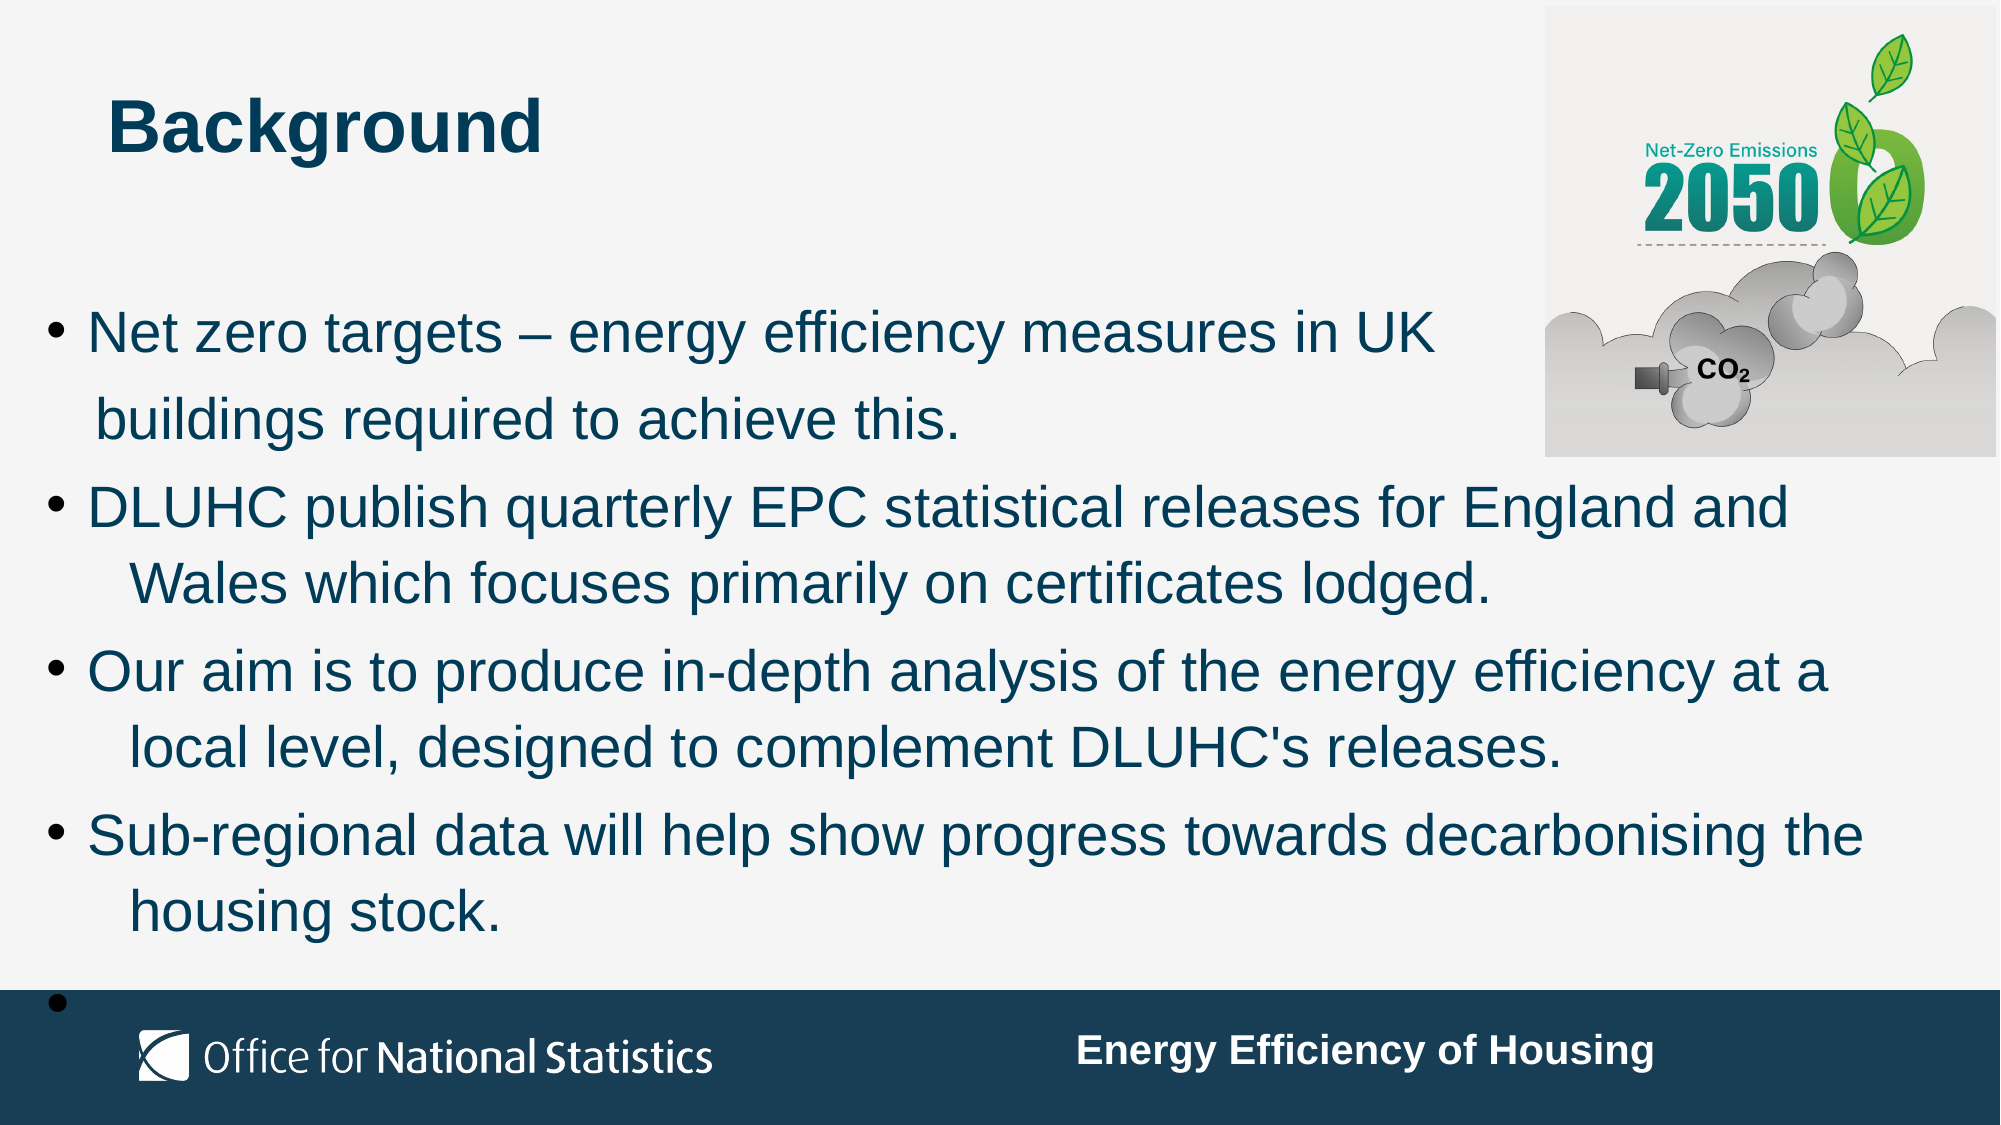

# Background
Net zero targets – energy efficiency measures in UK
   buildings required to achieve this.
DLUHC publish quarterly EPC statistical releases for England and Wales which focuses primarily on certificates lodged.
Our aim is to produce in-depth analysis of the energy efficiency at a local level, designed to complement DLUHC's releases.
Sub-regional data will help show progress towards decarbonising the housing stock.
Energy Efficiency of Housing